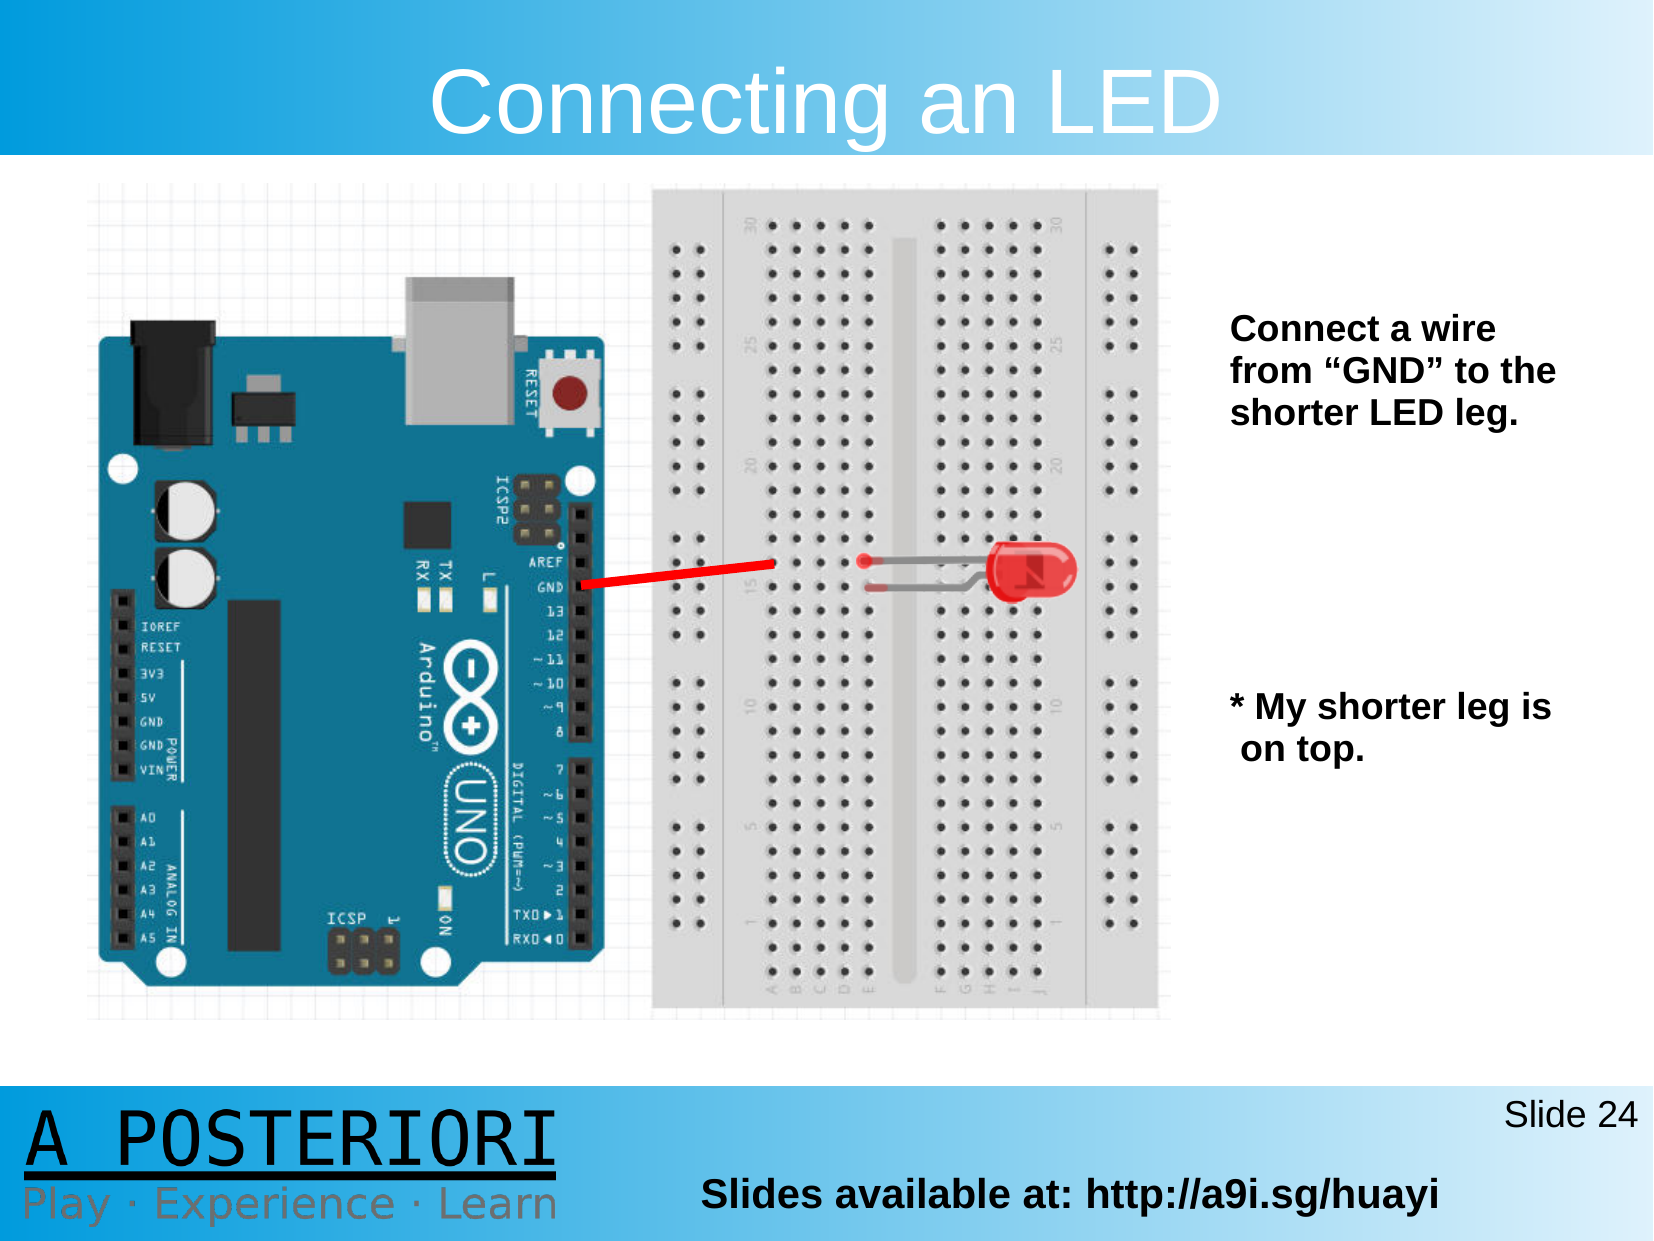

# Connecting an LED
Connect a wire from “GND” to the shorter LED leg.
* My shorter leg is on top.